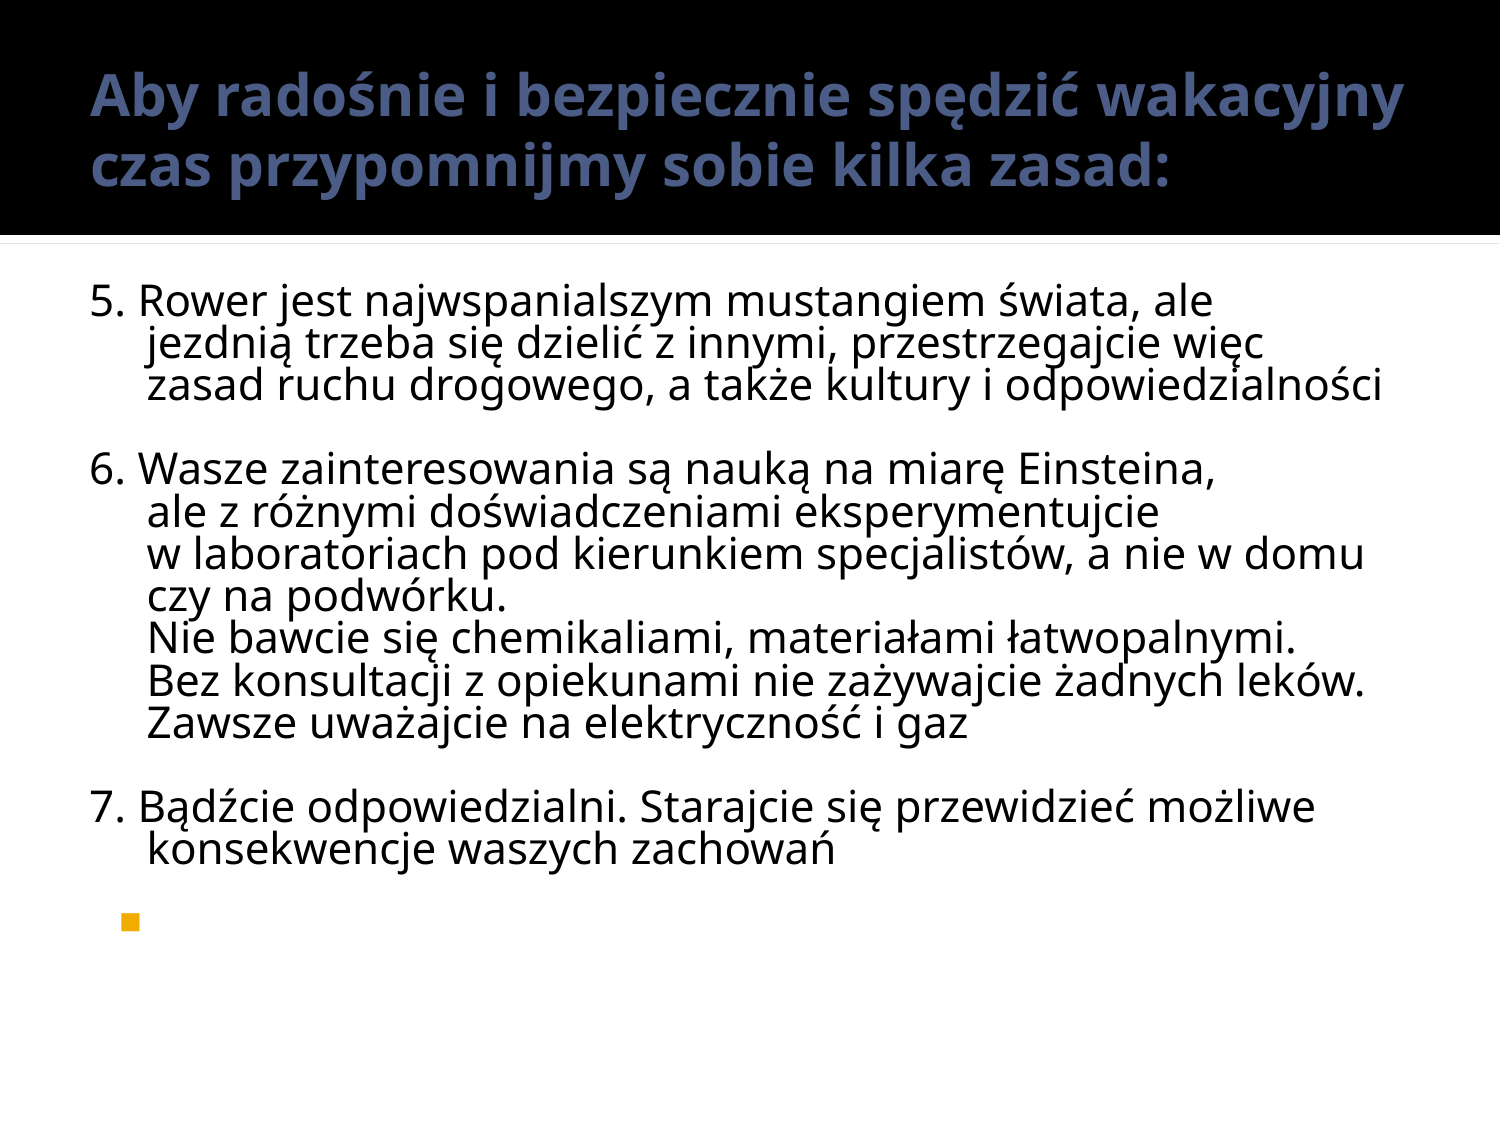

# Aby radośnie i bezpiecznie spędzić wakacyjny czas przypomnijmy sobie kilka zasad:
5. Rower jest najwspanialszym mustangiem świata, ale
 jezdnią trzeba się dzielić z innymi, przestrzegajcie więc
 zasad ruchu drogowego, a także kultury i odpowiedzialności
6. Wasze zainteresowania są nauką na miarę Einsteina,
 ale z różnymi doświadczeniami eksperymentujcie
 w laboratoriach pod kierunkiem specjalistów, a nie w domu
 czy na podwórku.
 Nie bawcie się chemikaliami, materiałami łatwopalnymi.
 Bez konsultacji z opiekunami nie zażywajcie żadnych leków.
 Zawsze uważajcie na elektryczność i gaz
7. Bądźcie odpowiedzialni. Starajcie się przewidzieć możliwe
 konsekwencje waszych zachowań